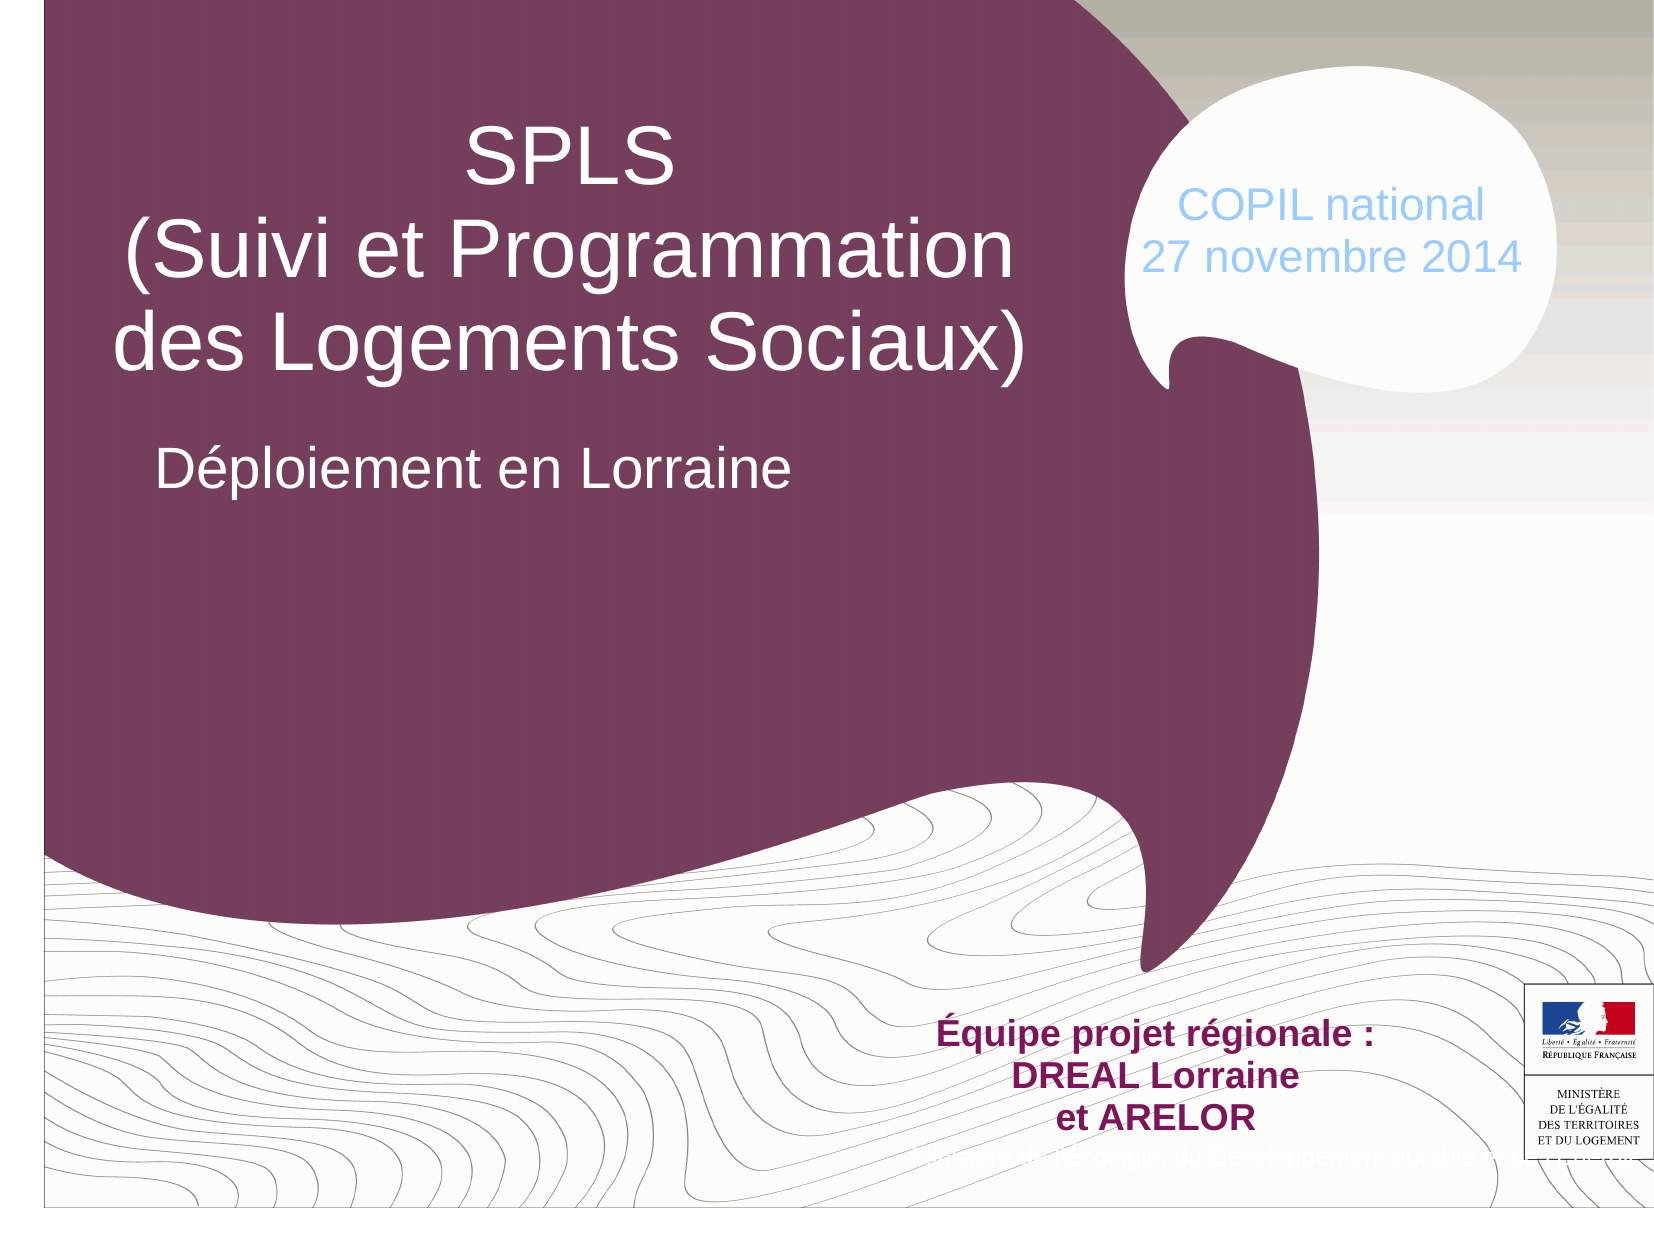

SPLS
(Suivi et Programmation des Logements Sociaux)
# COPIL national
27 novembre 2014
Déploiement en Lorraine
Équipe projet régionale :
DREAL Lorraine
et ARELOR